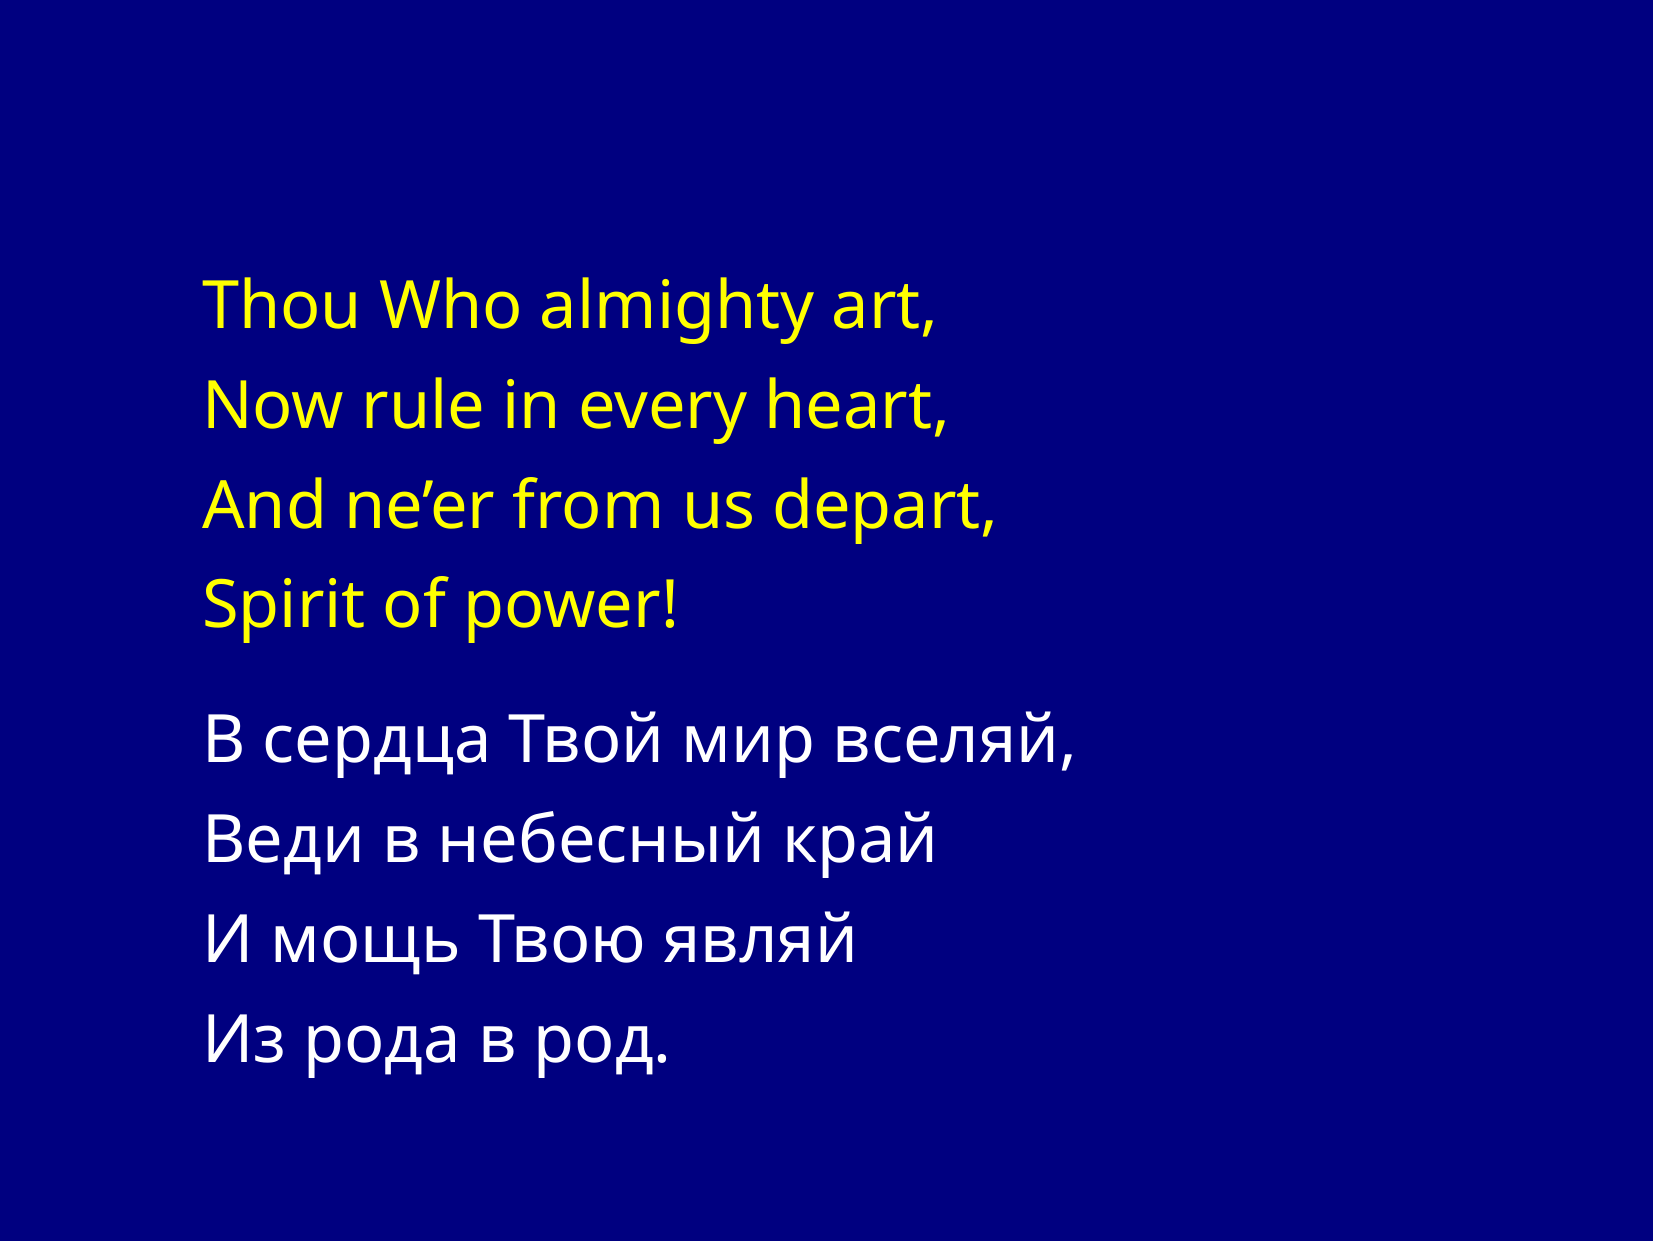

Thou Who almighty art,
	Now rule in every heart,
	And ne’er from us depart,
	Spirit of power!
	В сердца Твой мир вселяй,
	Веди в небесный край
	И мощь Твою являй
	Из рода в род.